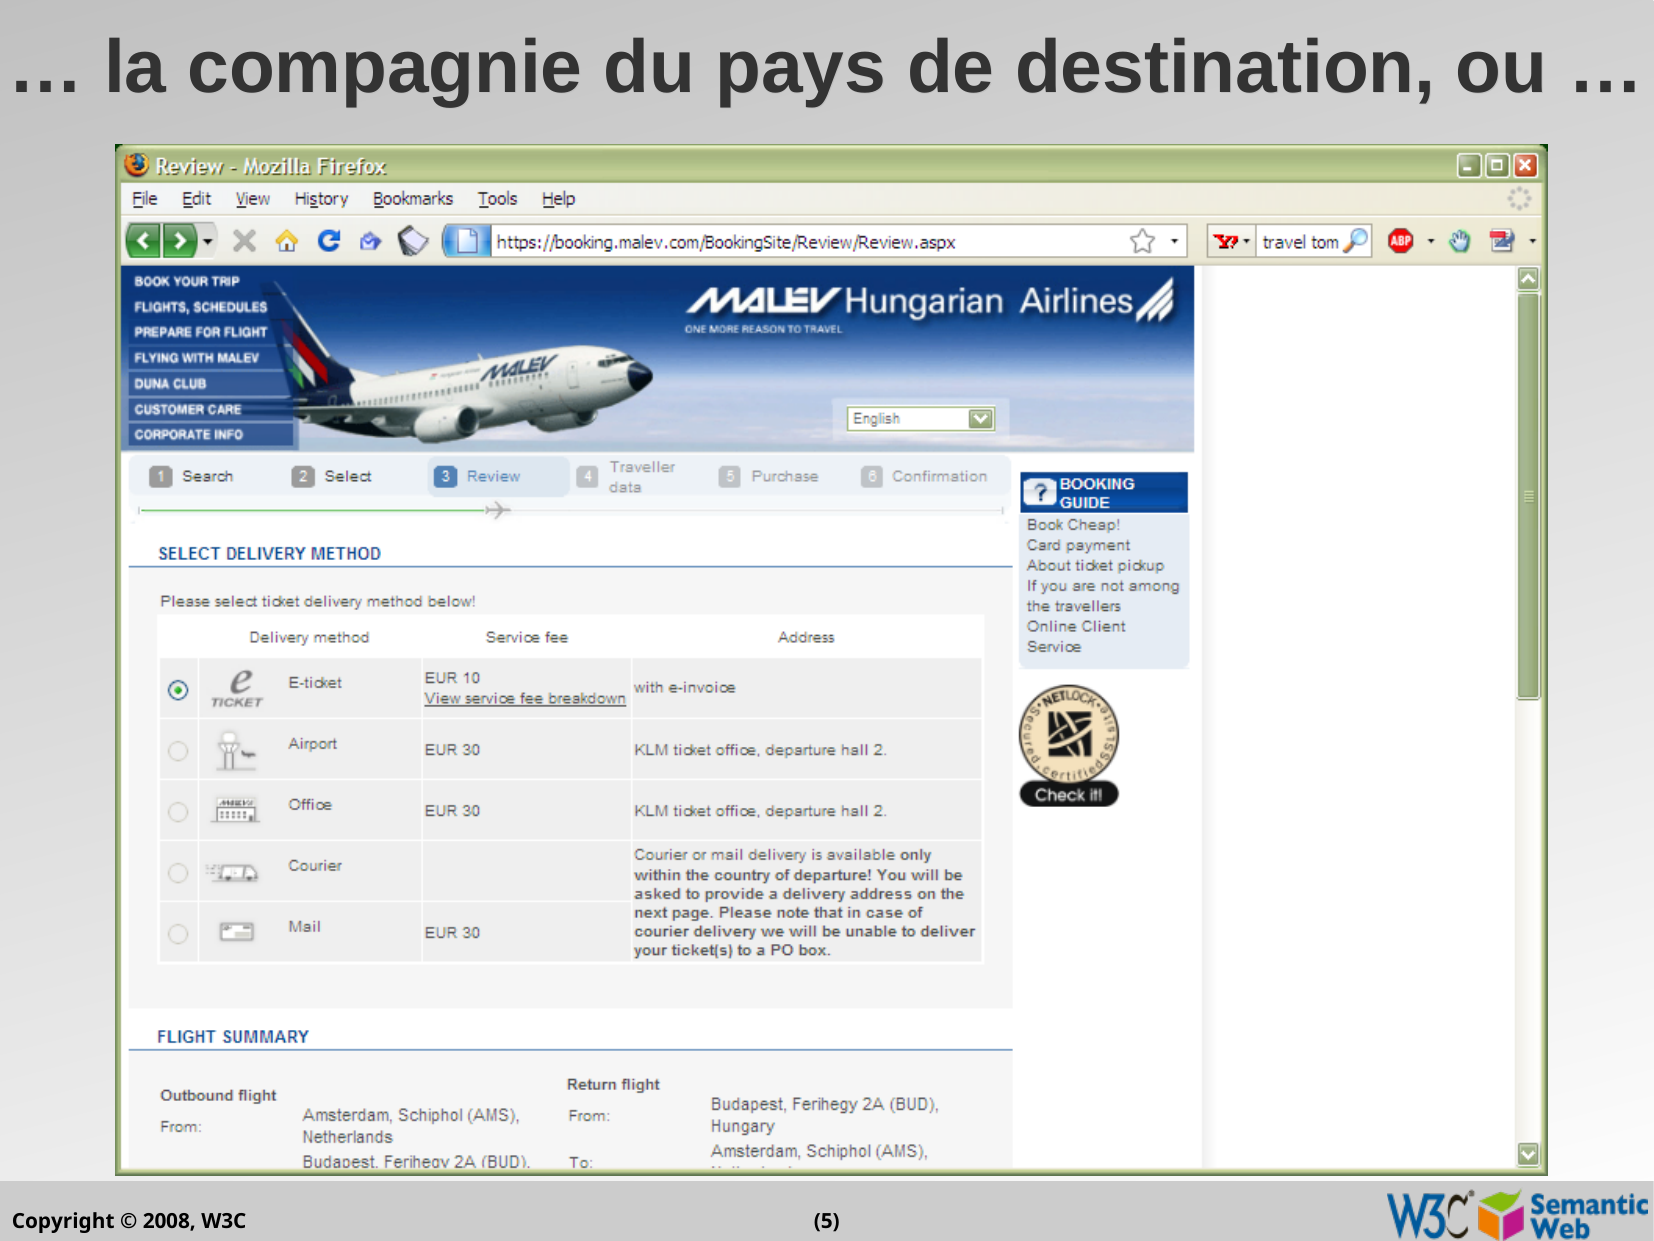

# … la compagnie du pays de destination, ou …